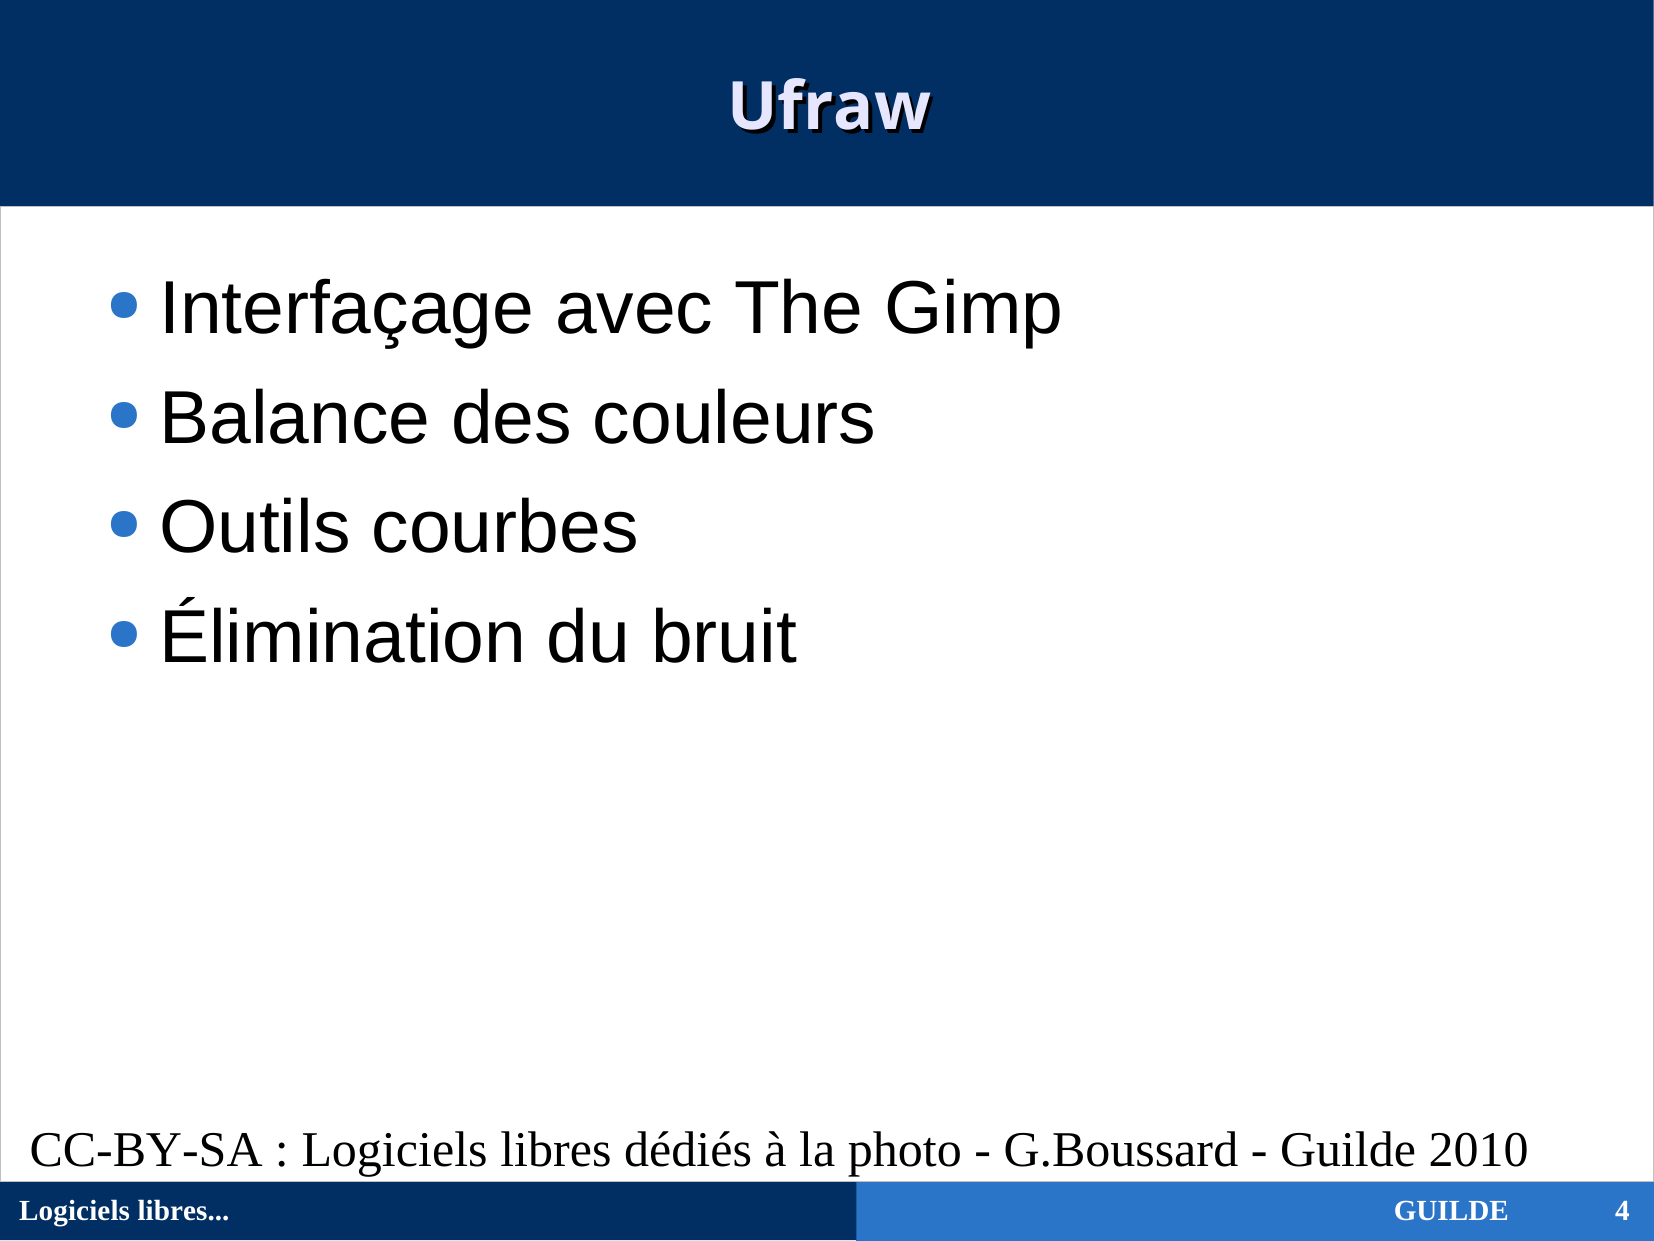

# Ufraw
Interfaçage avec The Gimp
Balance des couleurs
Outils courbes
Élimination du bruit
CC-BY-SA : Logiciels libres dédiés à la photo - G.Boussard - Guilde 2010
4